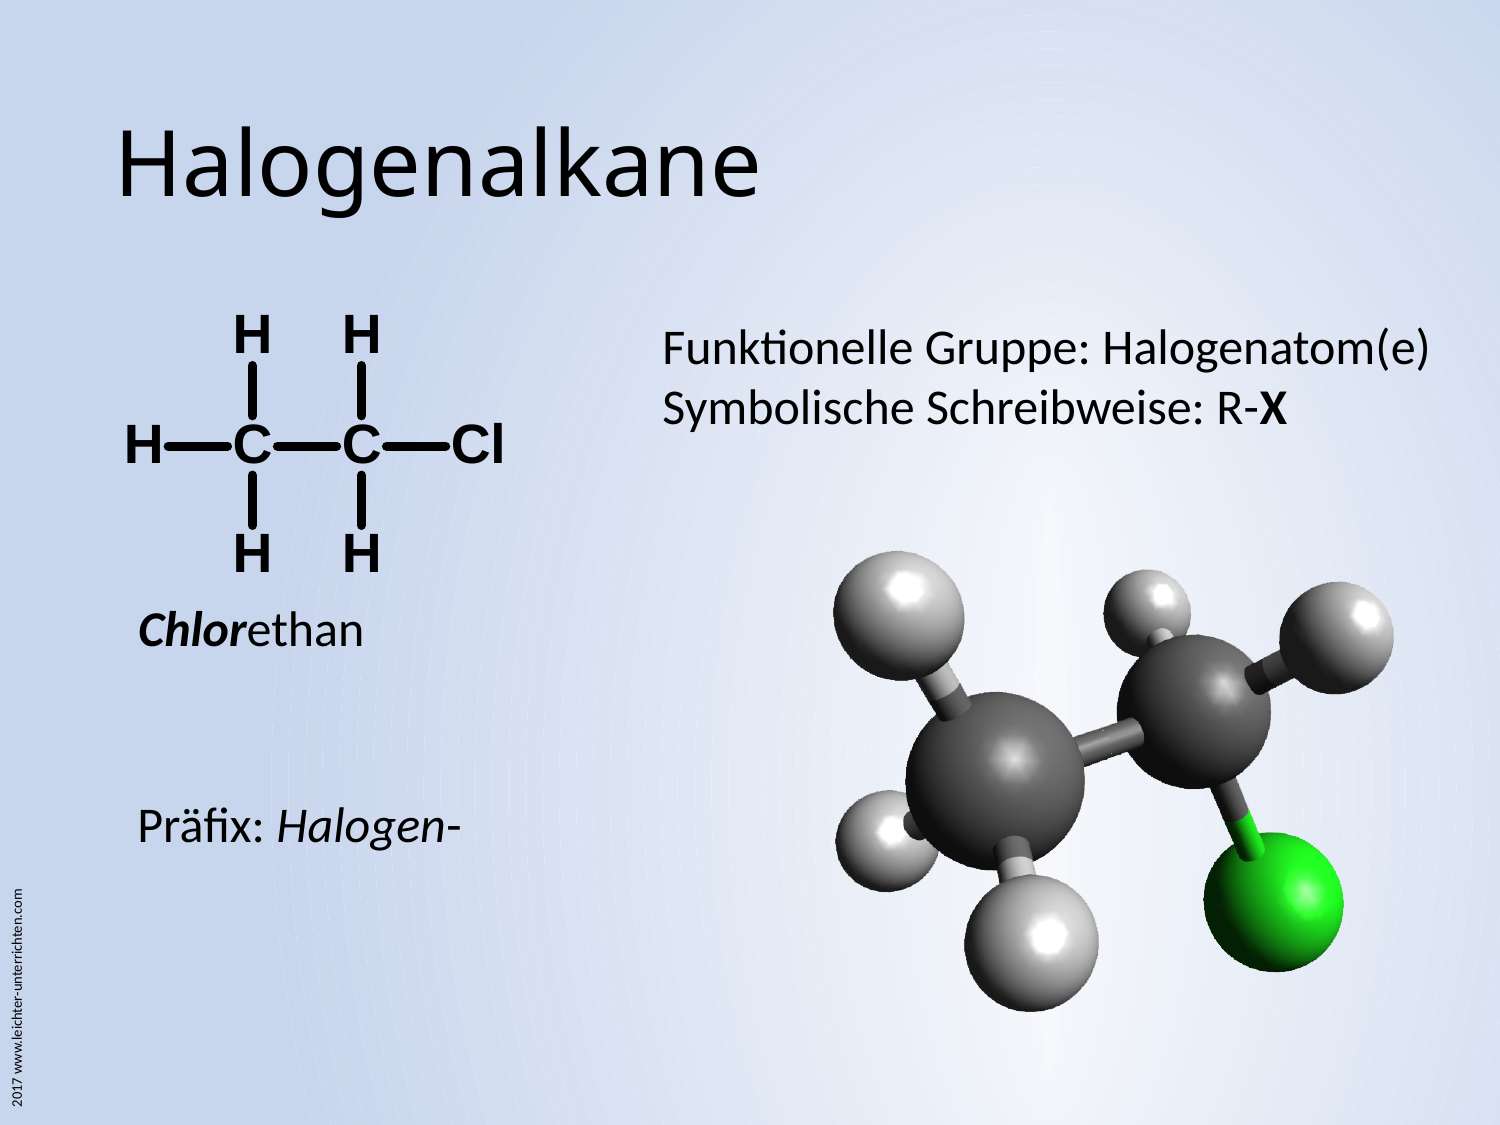

# Halogenalkane
Funktionelle Gruppe: Halogenatom(e)
Symbolische Schreibweise: R-X
Chlorethan
Präfix: Halogen-